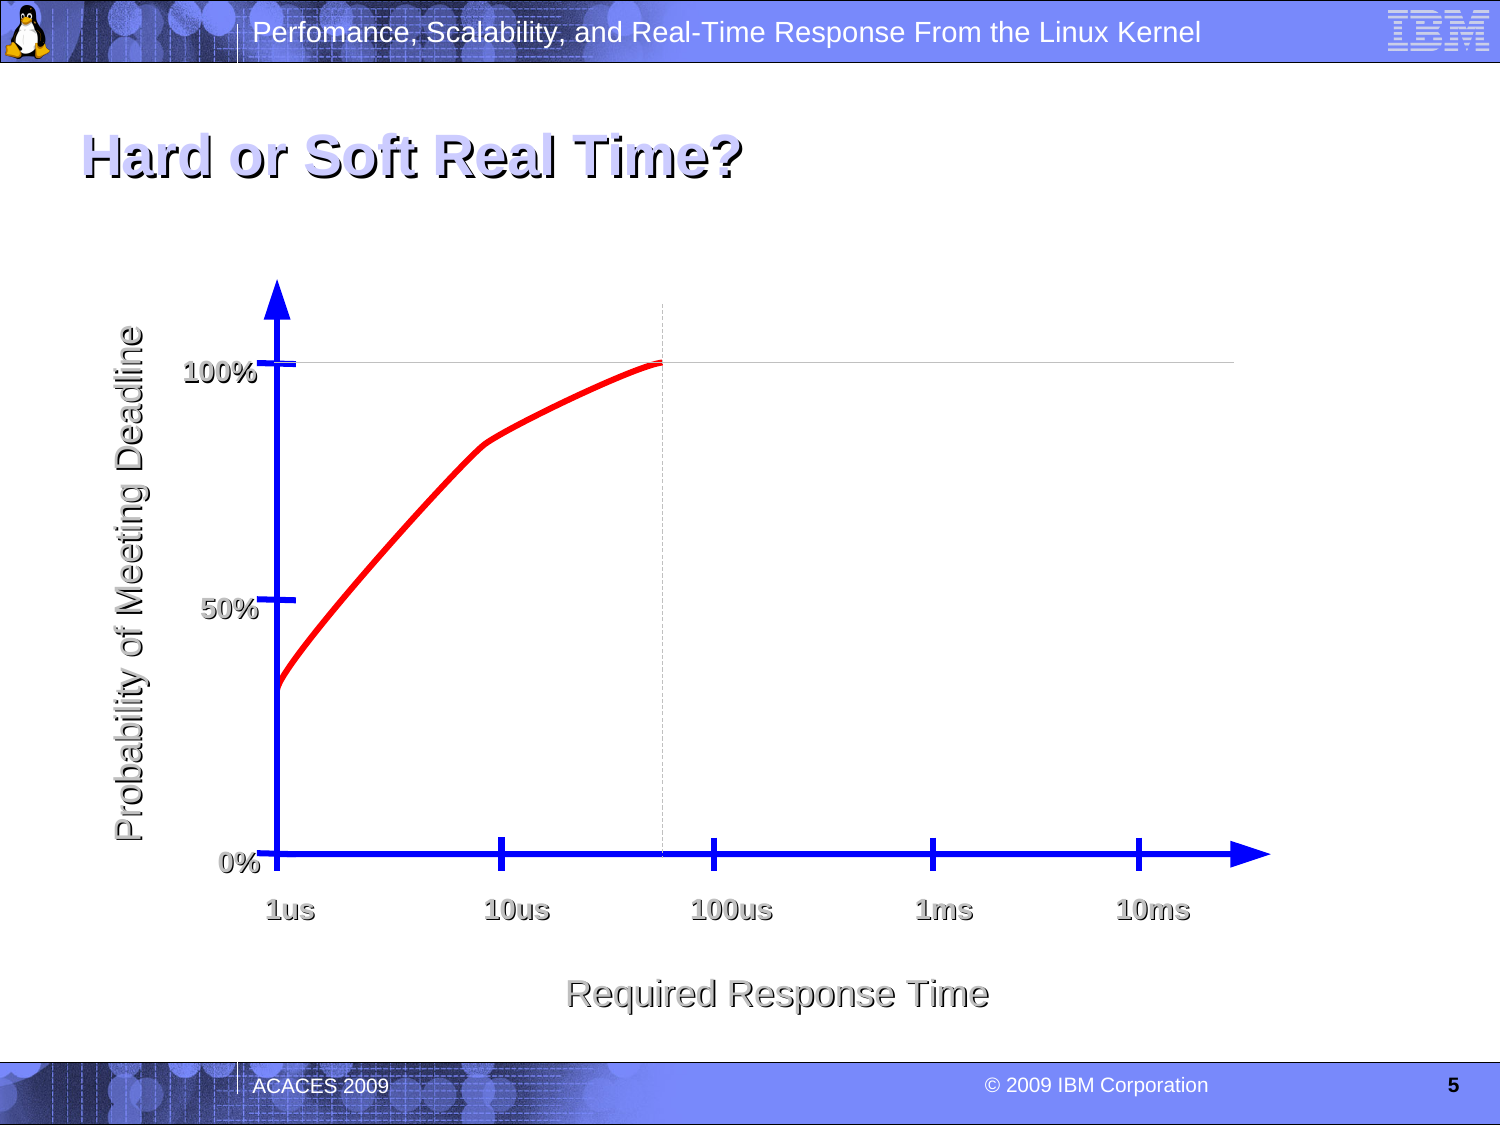

# Hard or Soft Real Time?
100%
Probability of Meeting Deadline
50%
0%
1us
10us
100us
1ms
10ms
Required Response Time
5